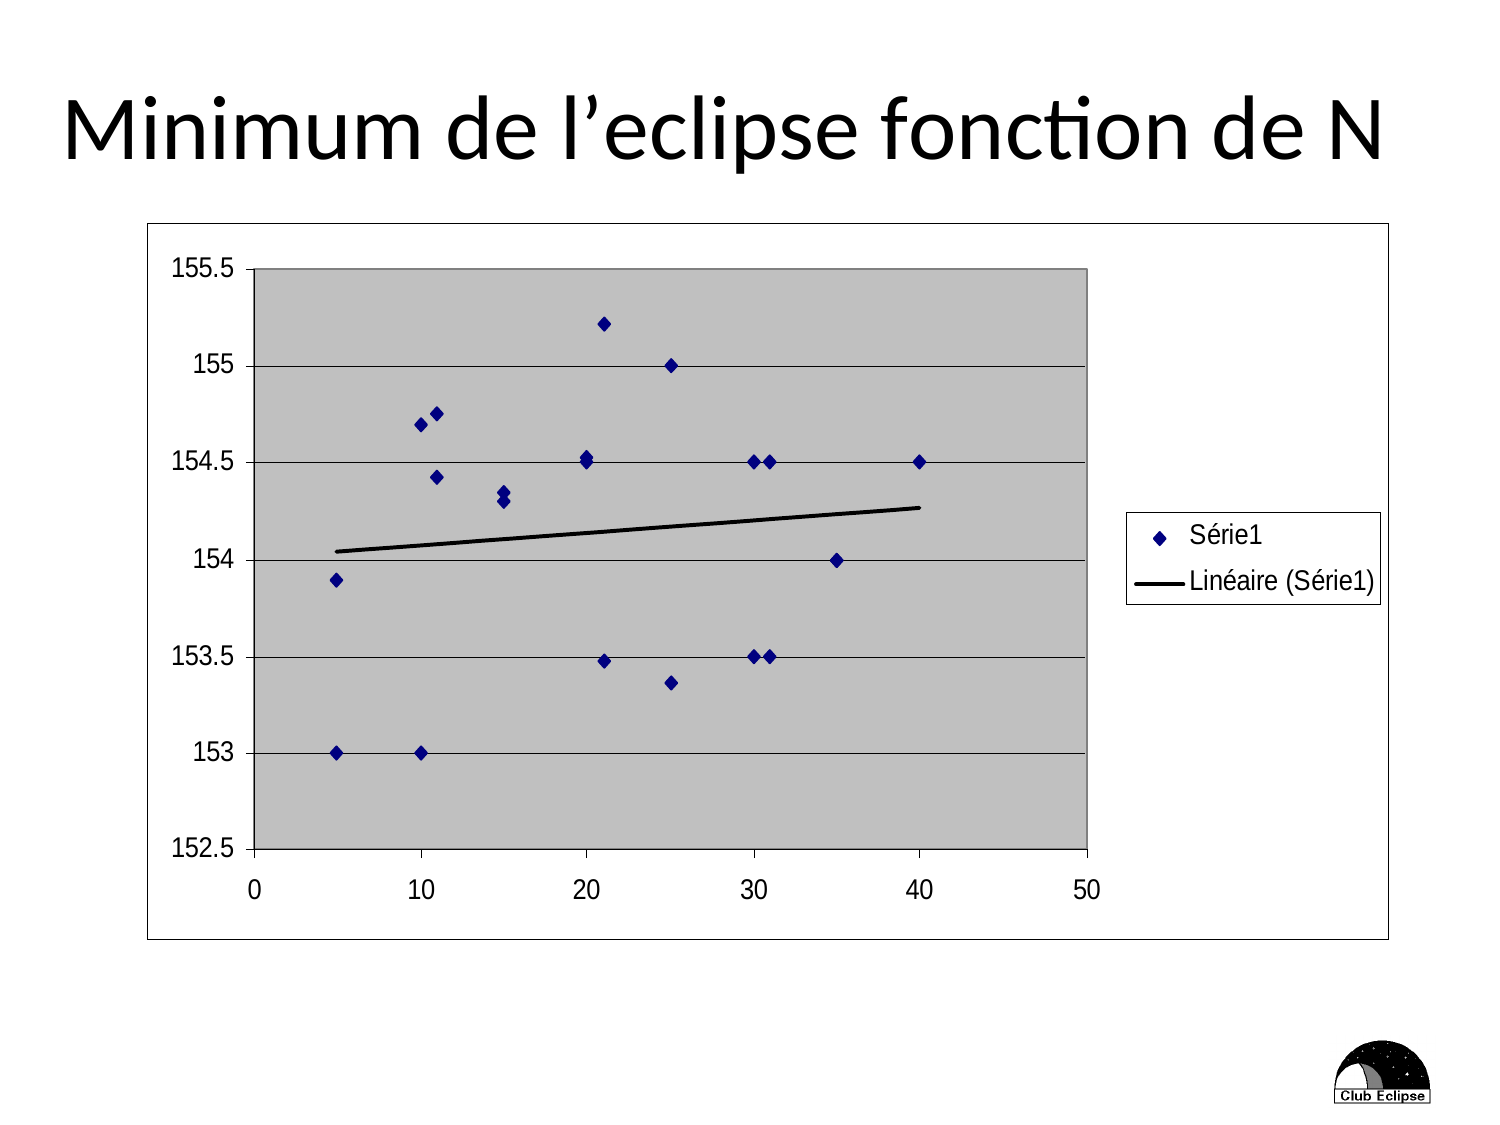

# Minimum de l’eclipse fonction de N